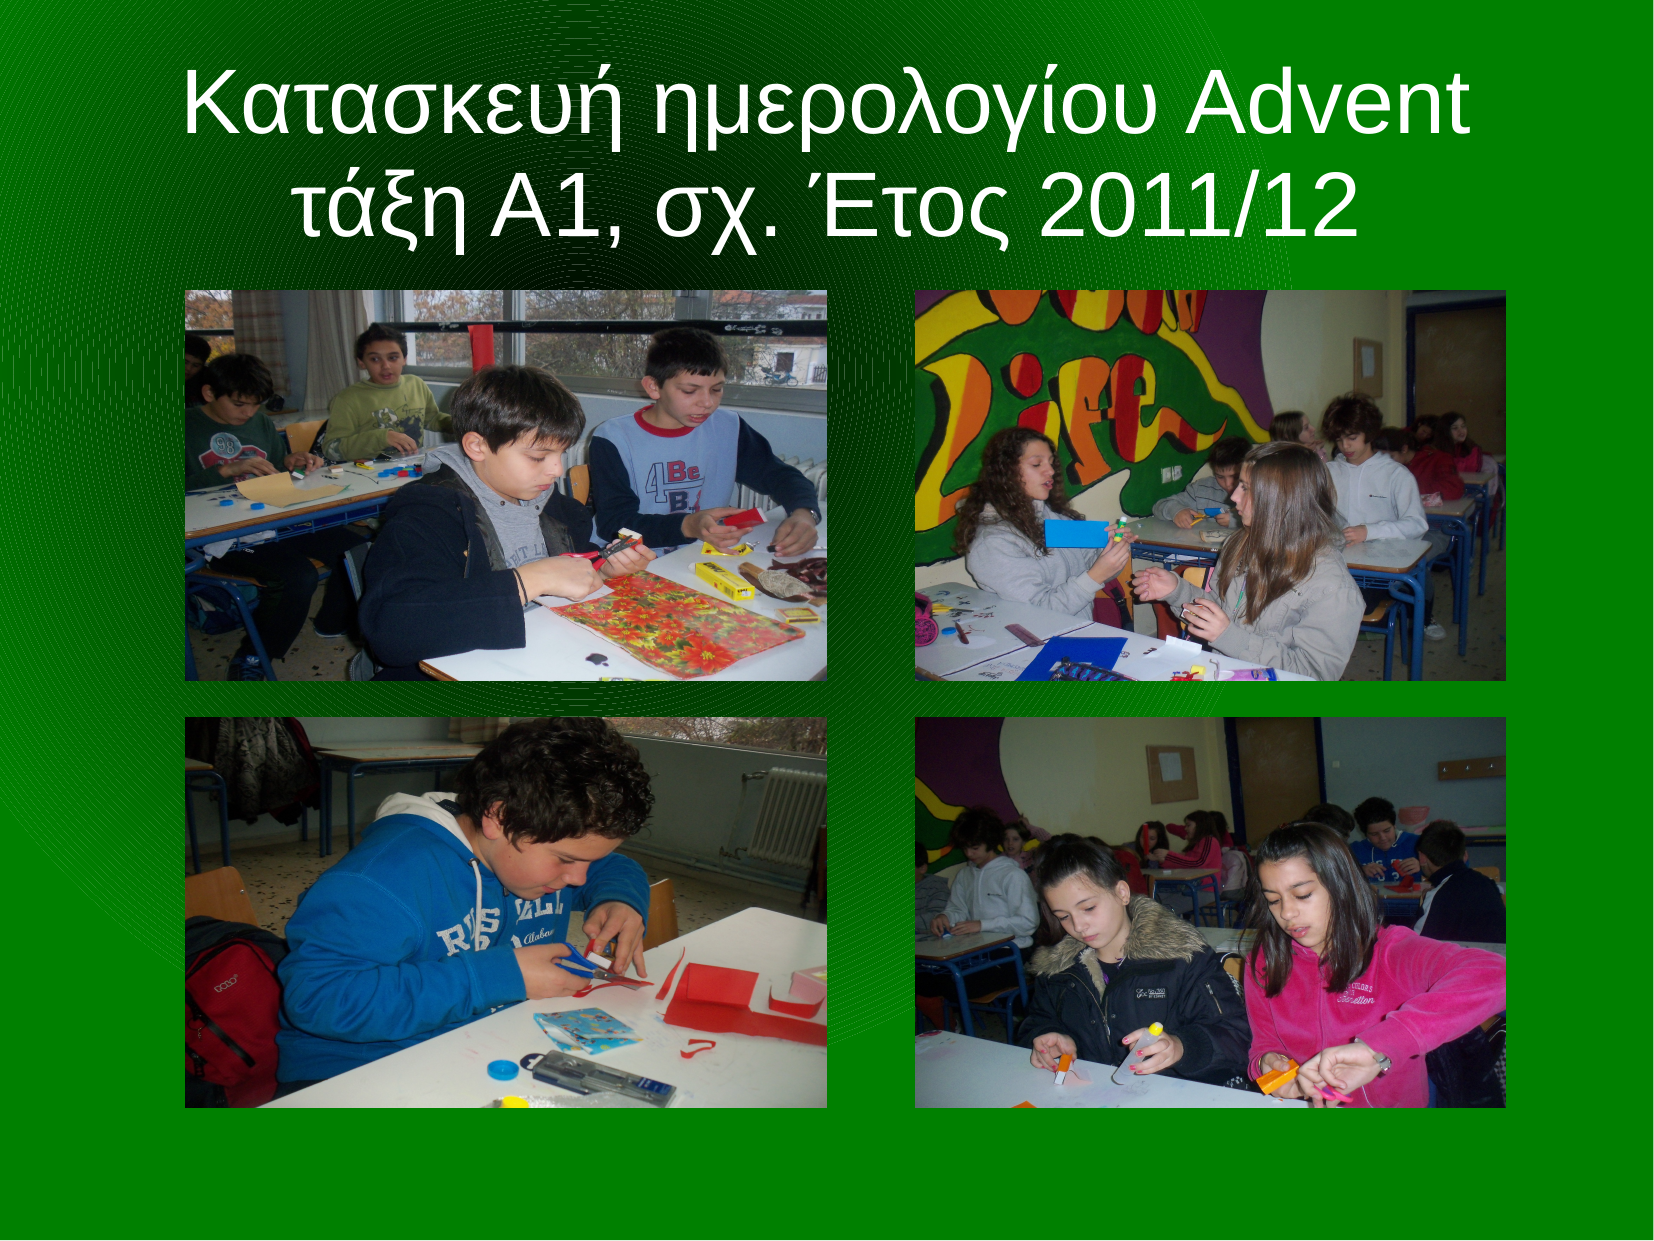

# Κατασκευή ημερολογίου Advent τάξη Α1, σχ. Έτος 2011/12